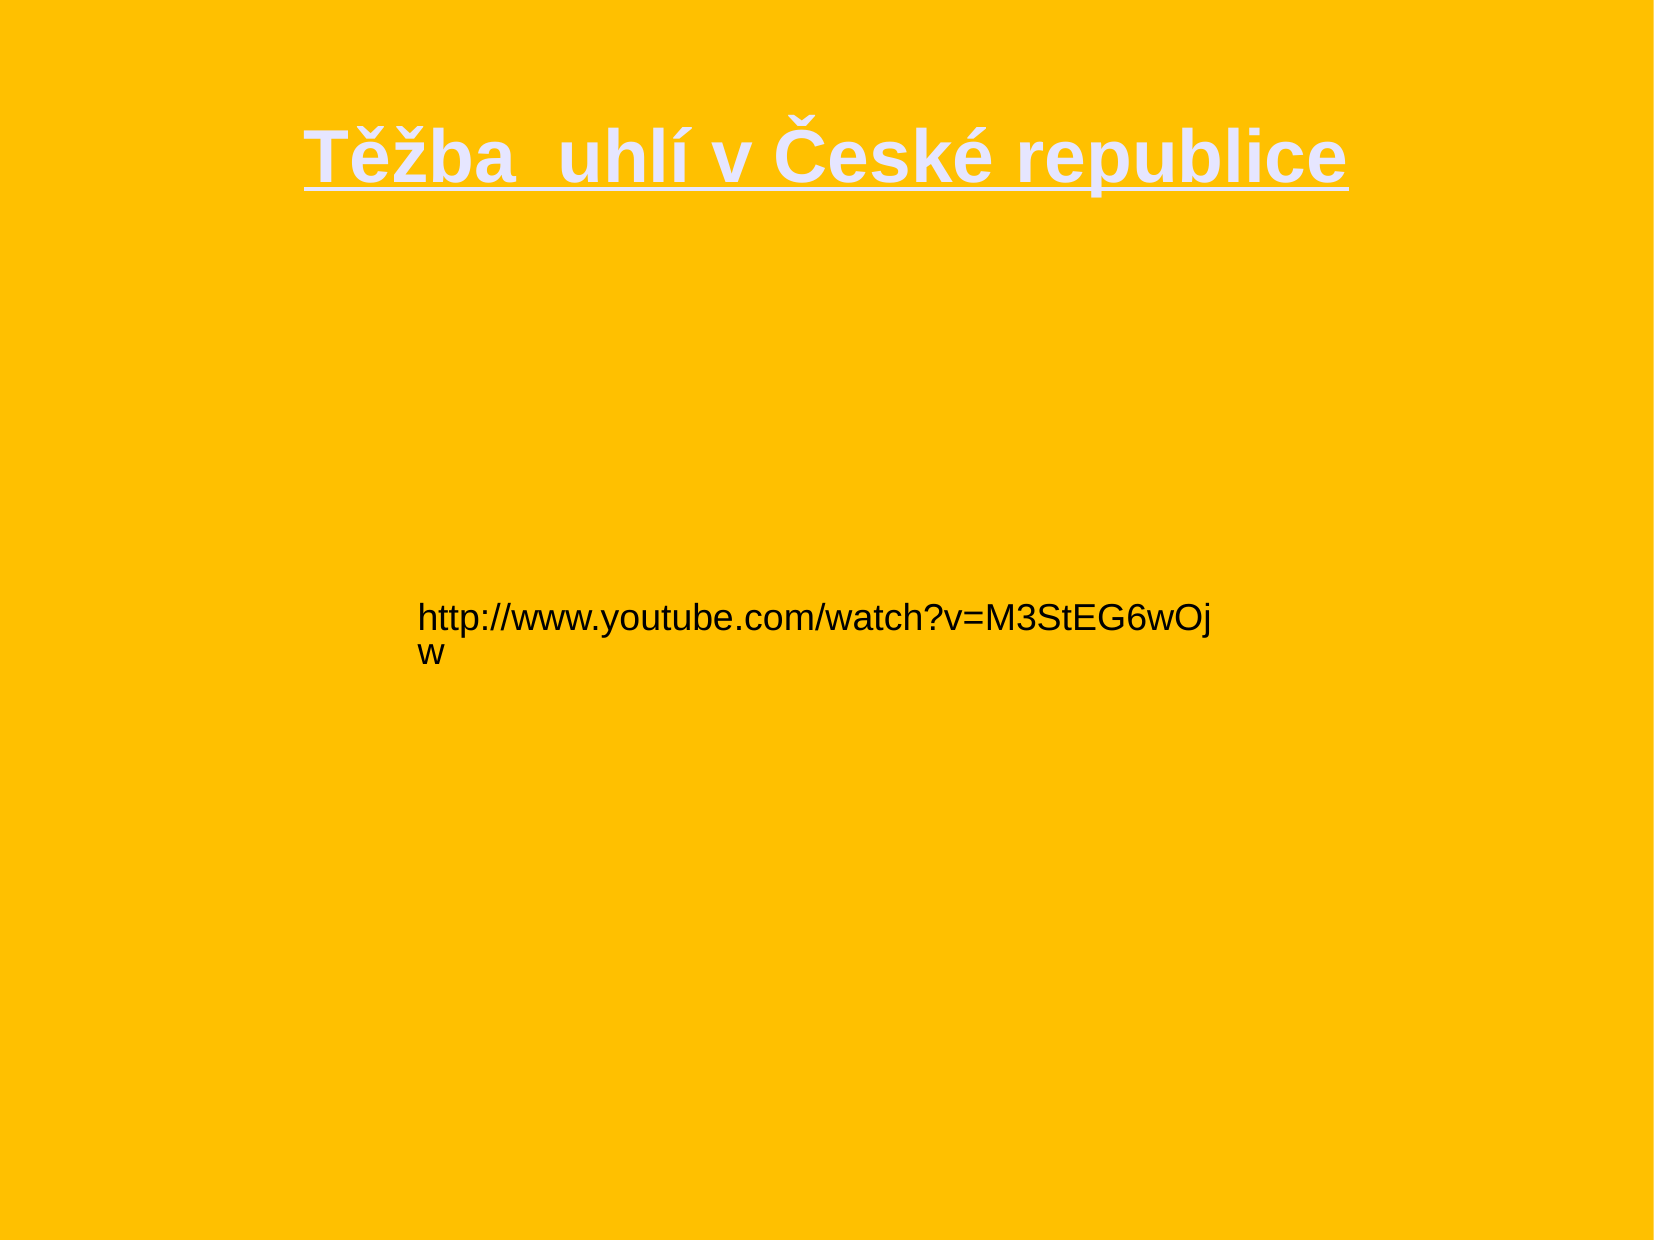

# Těžba uhlí v České republice
http://www.youtube.com/watch?v=M3StEG6wOjw